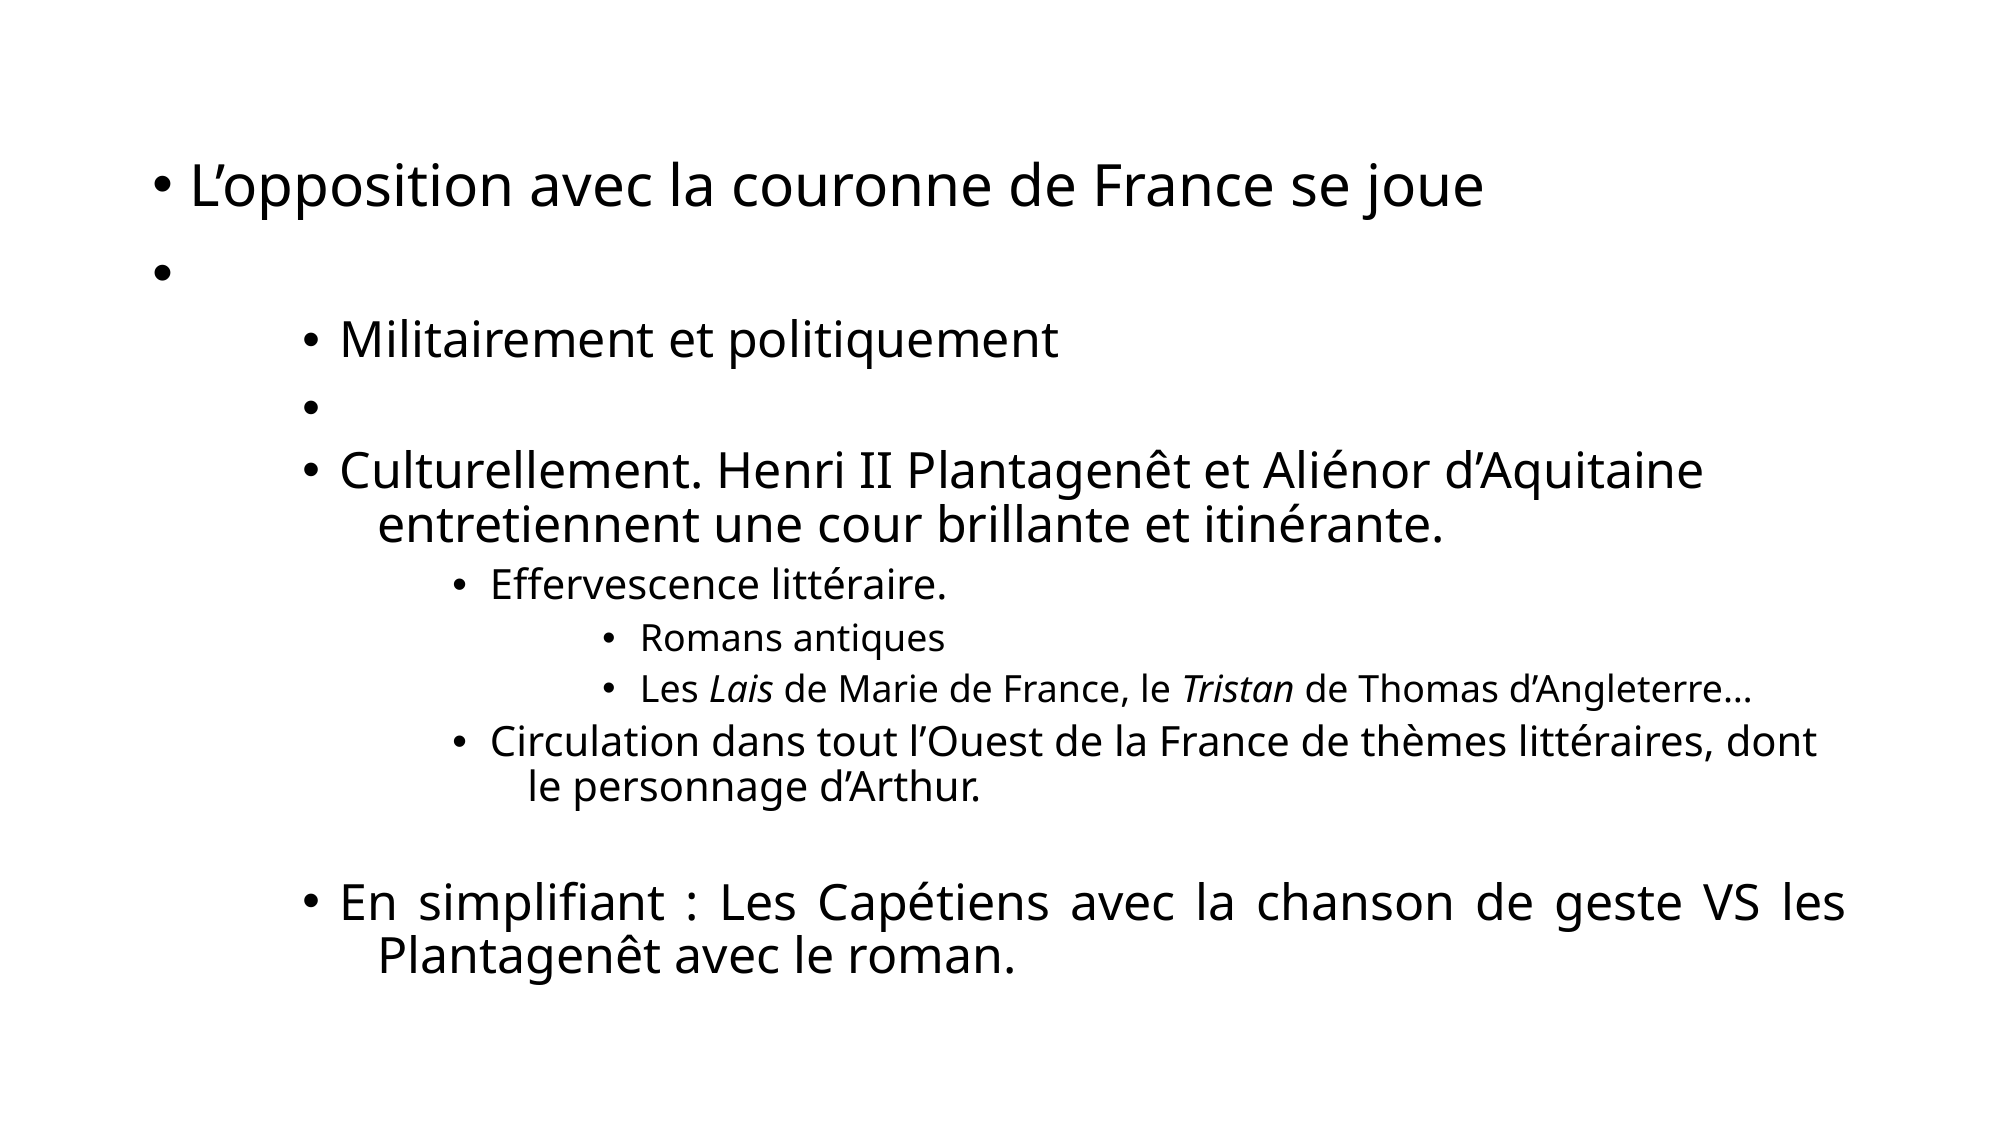

# L’opposition avec la couronne de France se joue
Militairement et politiquement
Culturellement. Henri II Plantagenêt et Aliénor d’Aquitaine entretiennent une cour brillante et itinérante.
Effervescence littéraire.
Romans antiques
Les Lais de Marie de France, le Tristan de Thomas d’Angleterre…
Circulation dans tout l’Ouest de la France de thèmes littéraires, dont le personnage d’Arthur.
En simplifiant : Les Capétiens avec la chanson de geste VS les Plantagenêt avec le roman.